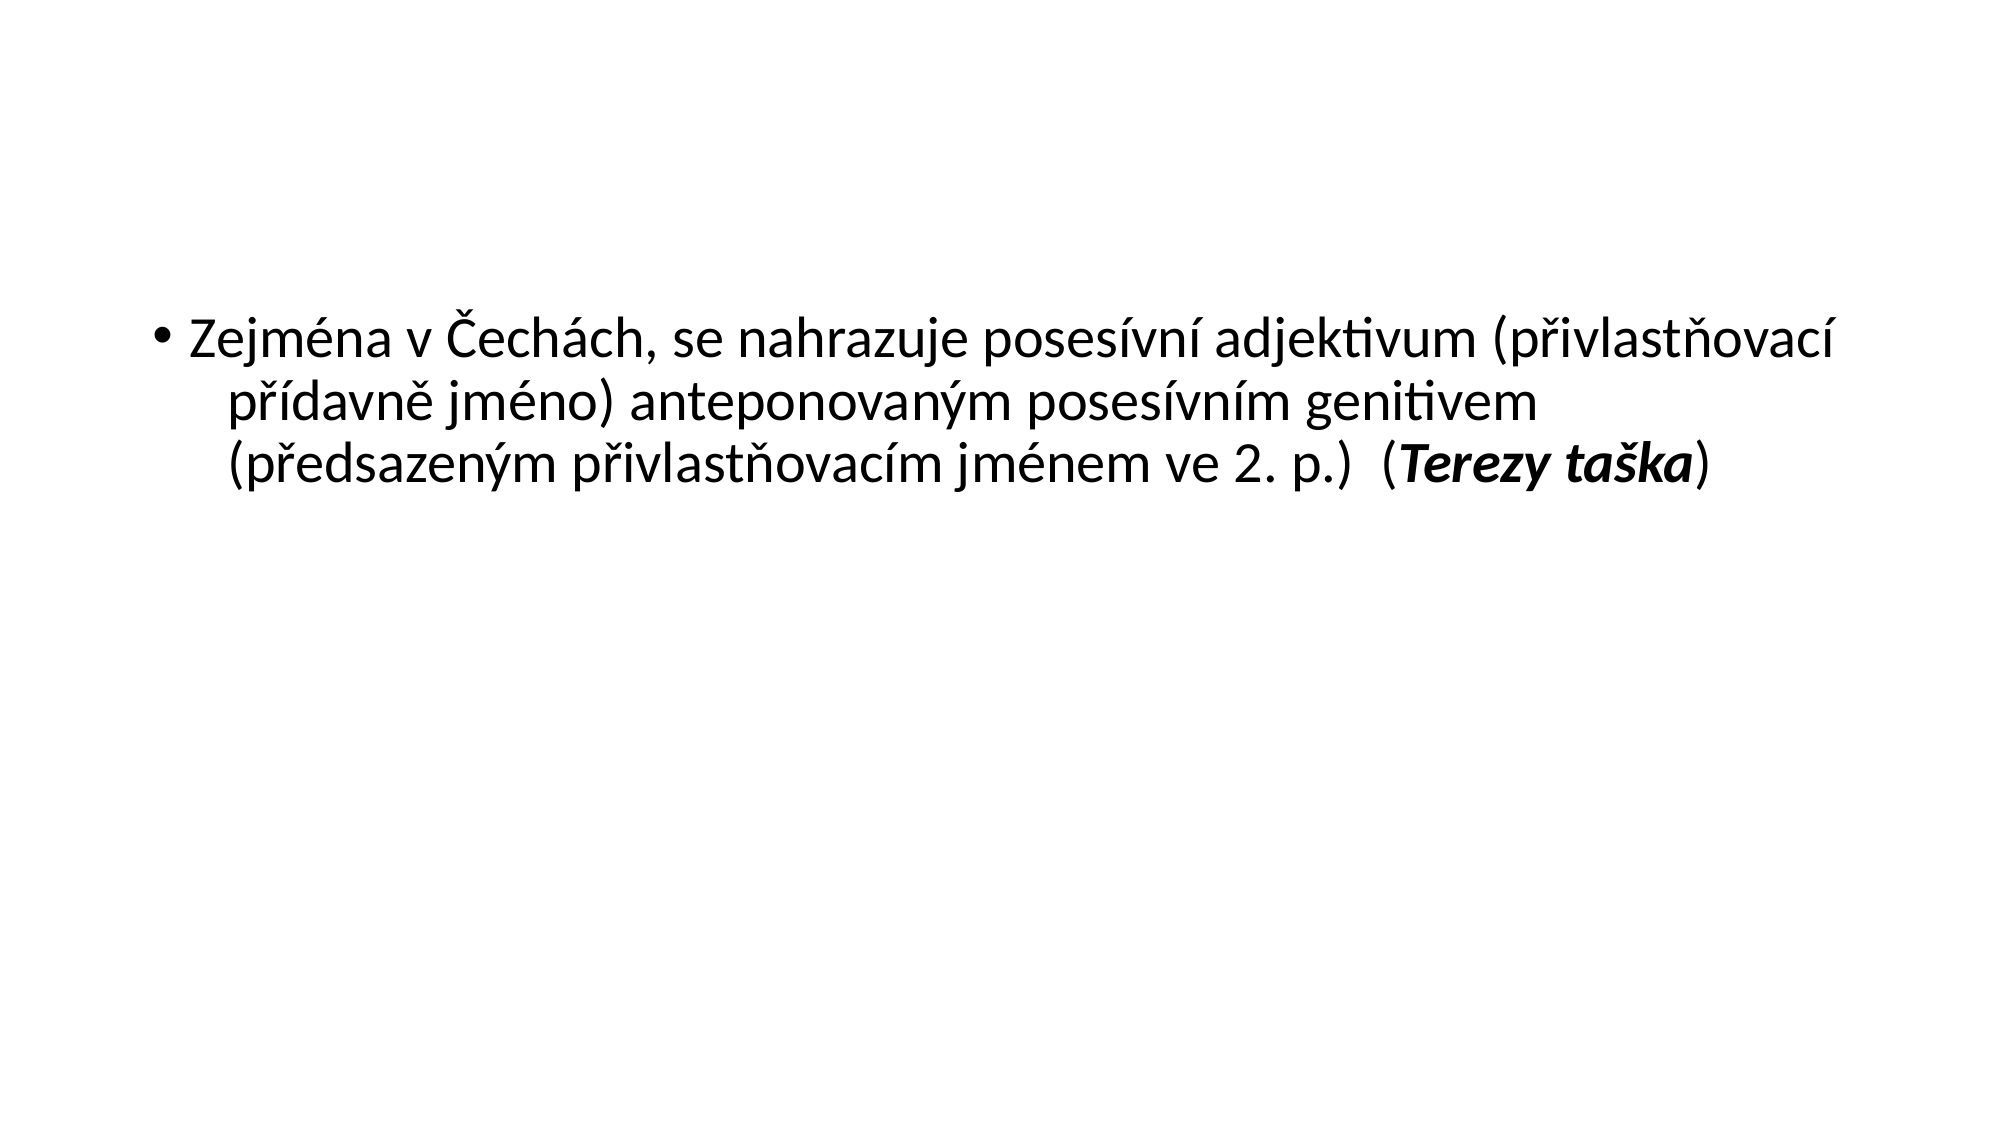

#
Zejména v Čechách, se nahrazuje posesívní adjektivum (přivlastňovací přídavně jméno) anteponovaným posesívním genitivem (předsazeným přivlastňovacím jménem ve 2. p.) (Terezy taška)